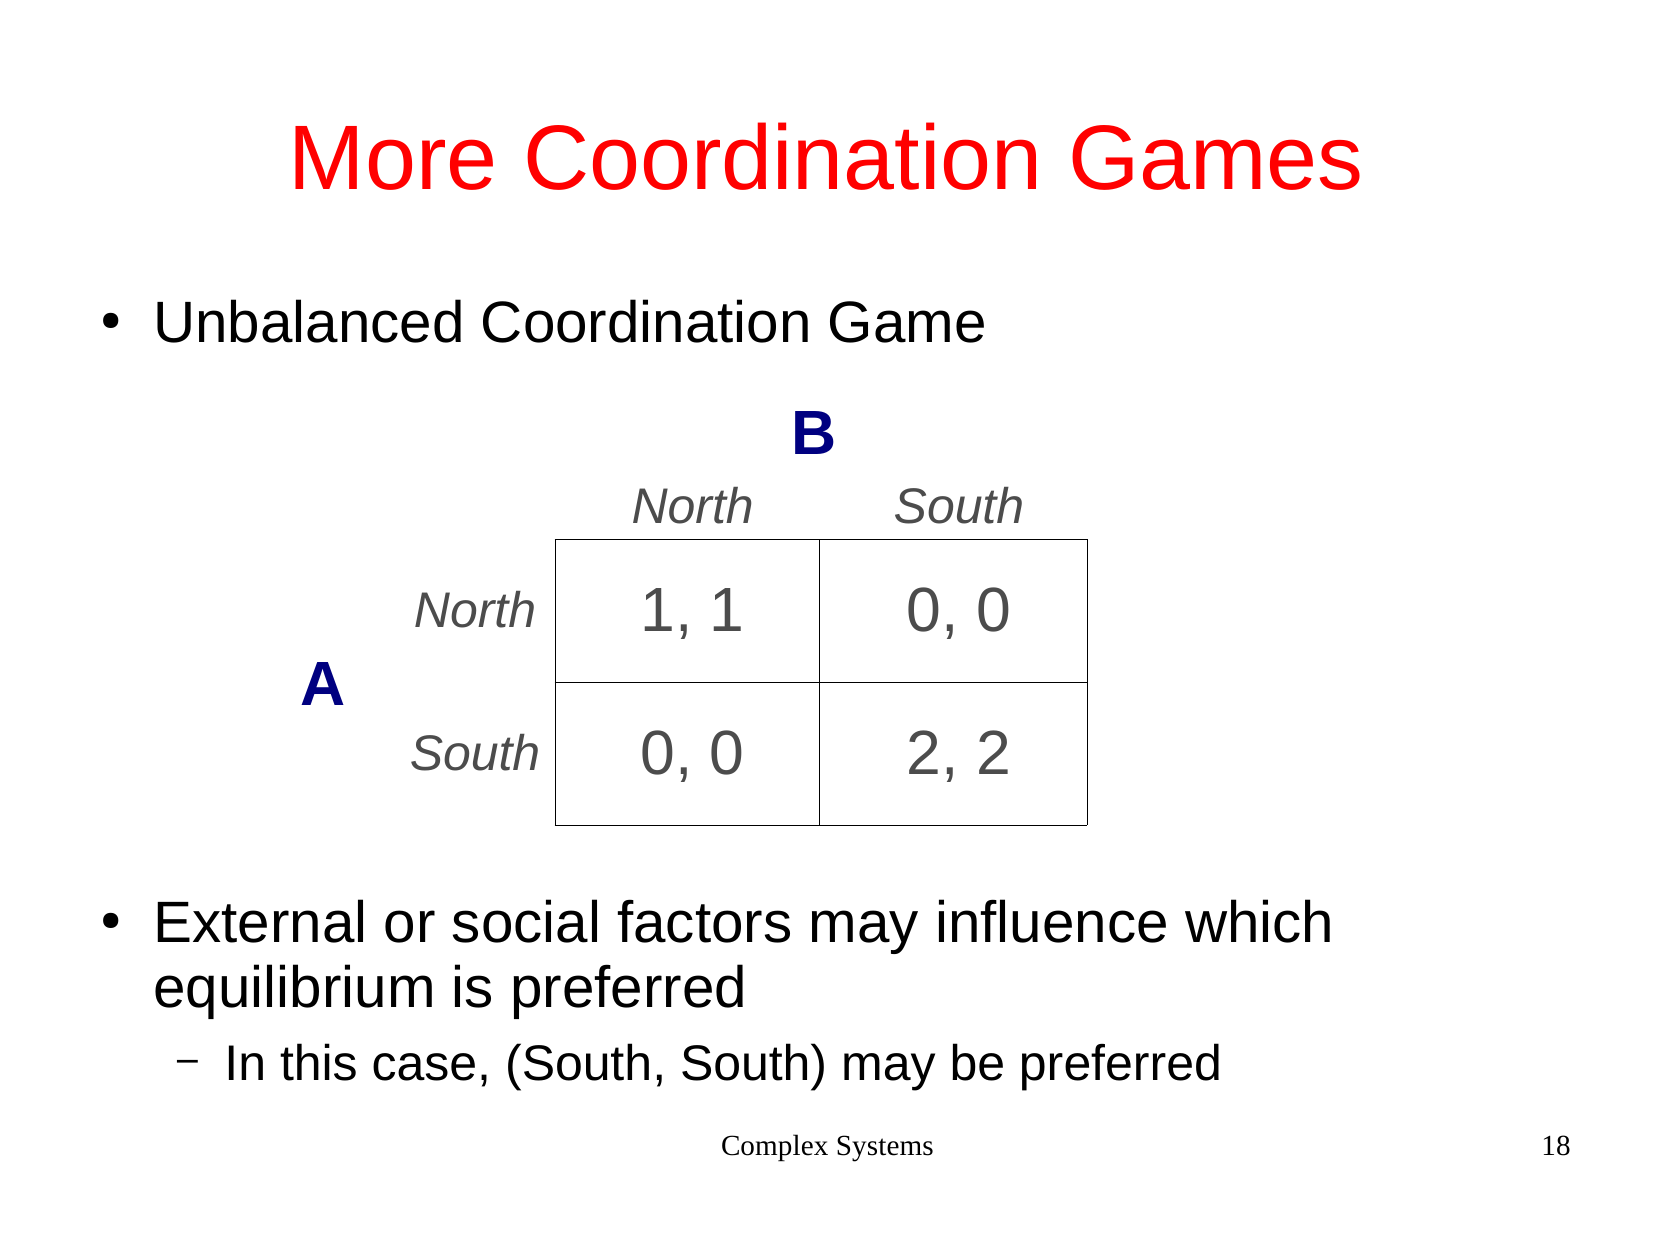

# More Coordination Games
Unbalanced Coordination Game
External or social factors may influence which equilibrium is preferred
In this case, (South, South) may be preferred
B
| | North | South |
| --- | --- | --- |
| North | 1, 1 | 0, 0 |
| South | 0, 0 | 2, 2 |
A
Complex Systems
18